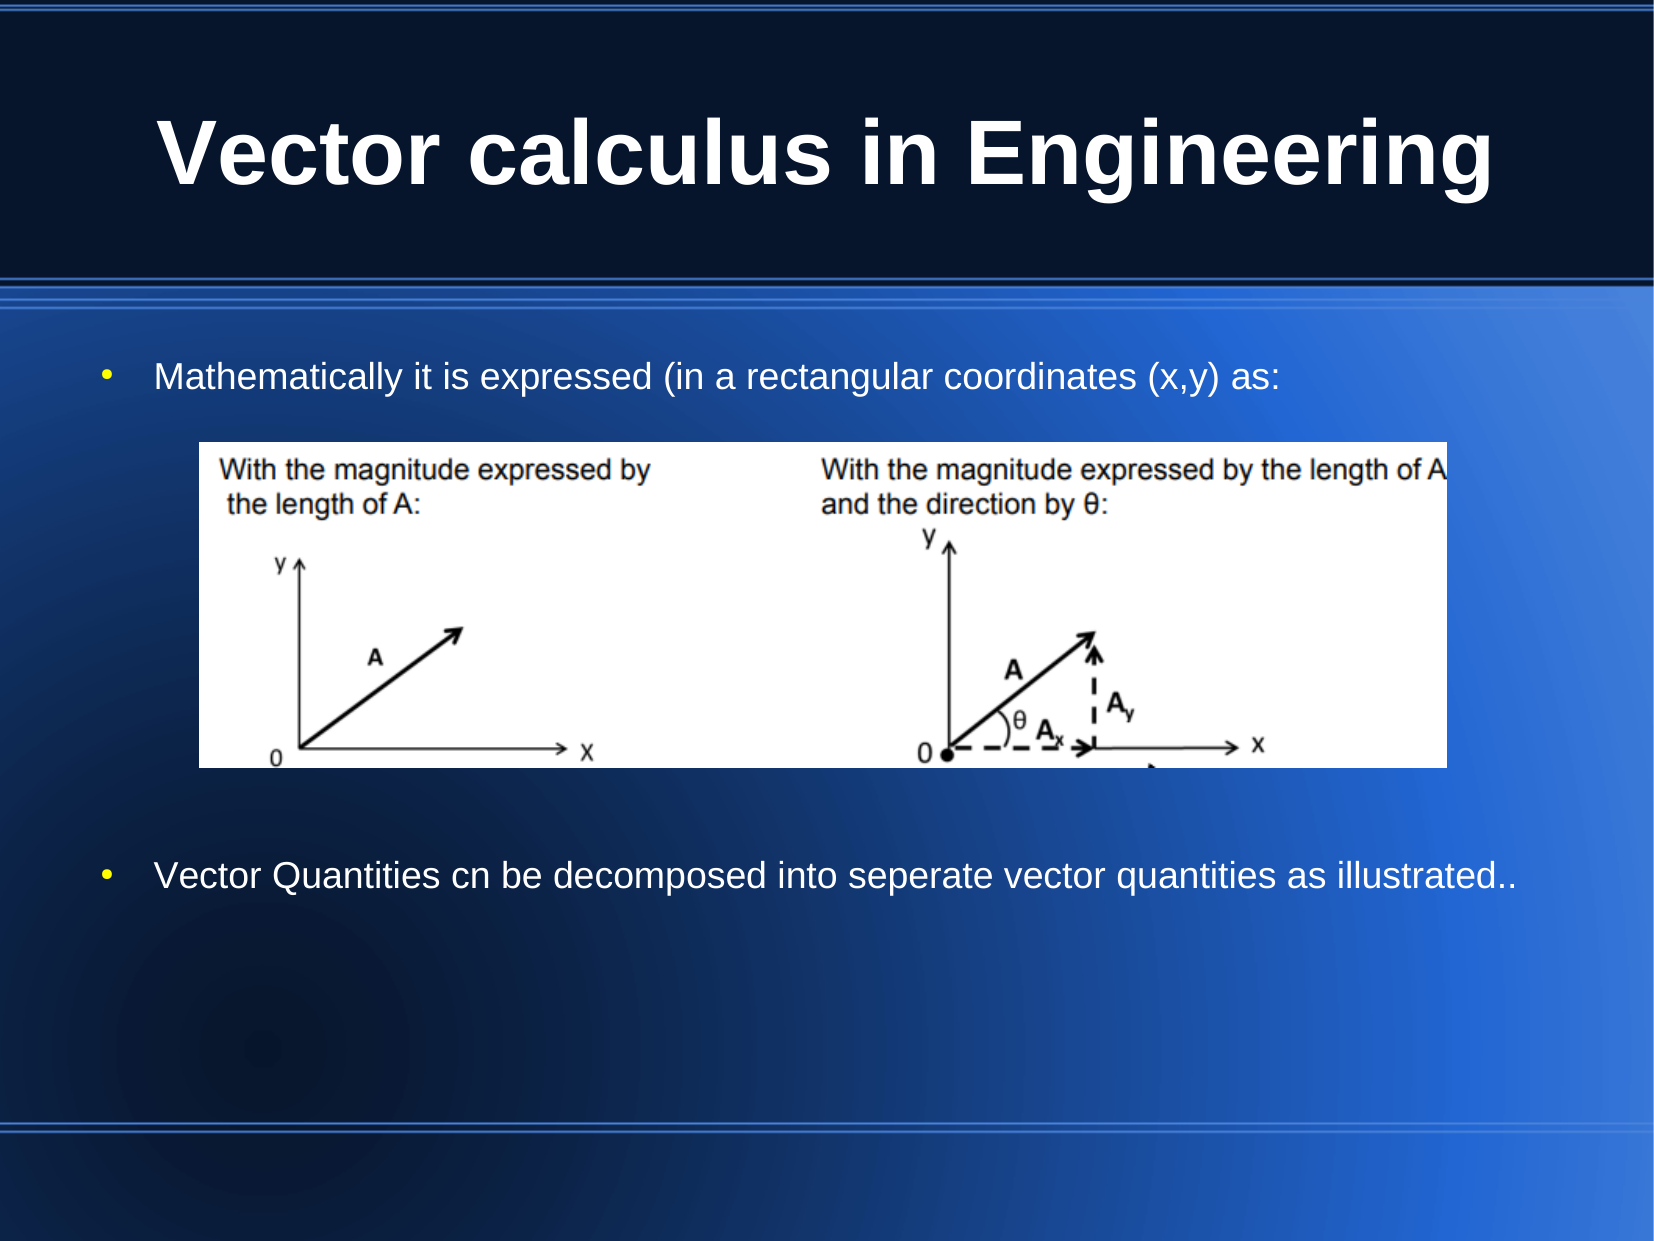

# Vector calculus in Engineering
Mathematically it is expressed (in a rectangular coordinates (x,y) as:
Vector Quantities cn be decomposed into seperate vector quantities as illustrated..